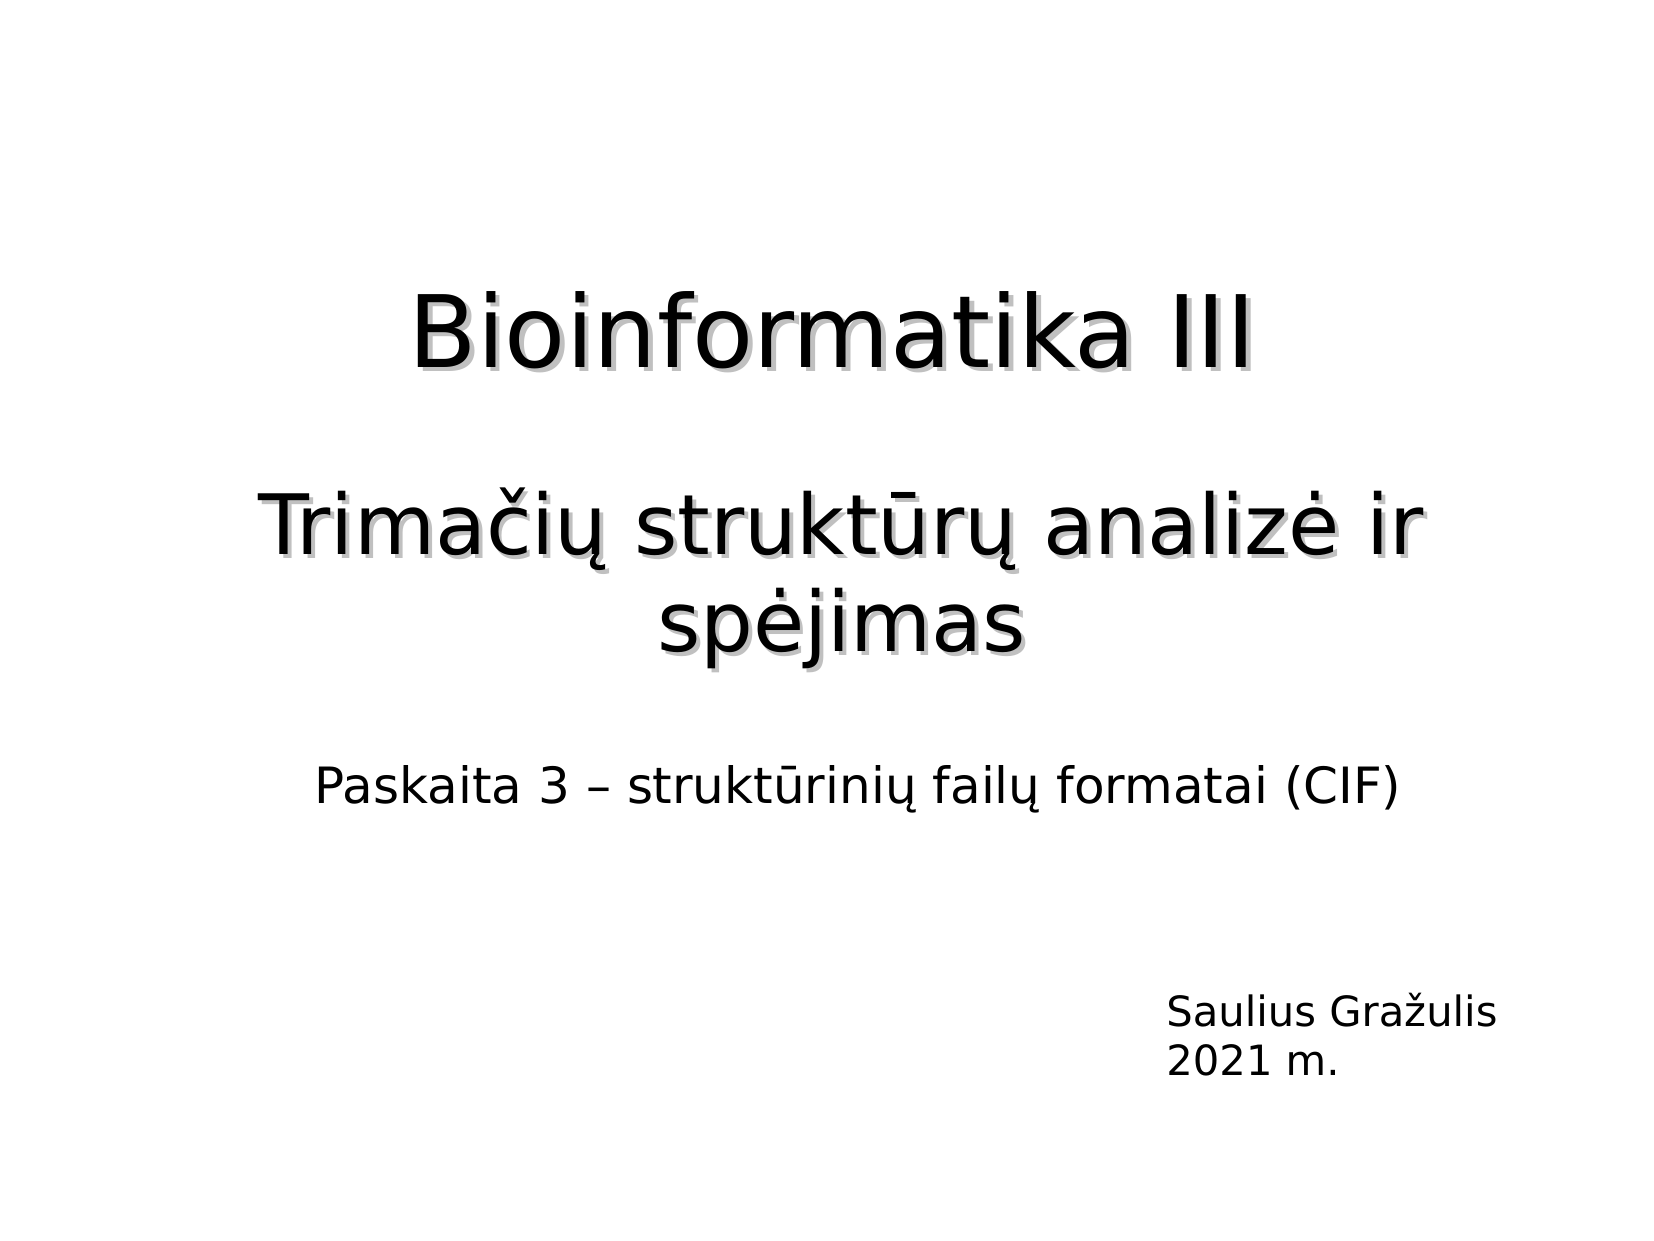

# Bioinformatika III
Trimačių struktūrų analizė ir spėjimas
Paskaita 3 – struktūrinių failų formatai (CIF)
Saulius Gražulis
2021 m.